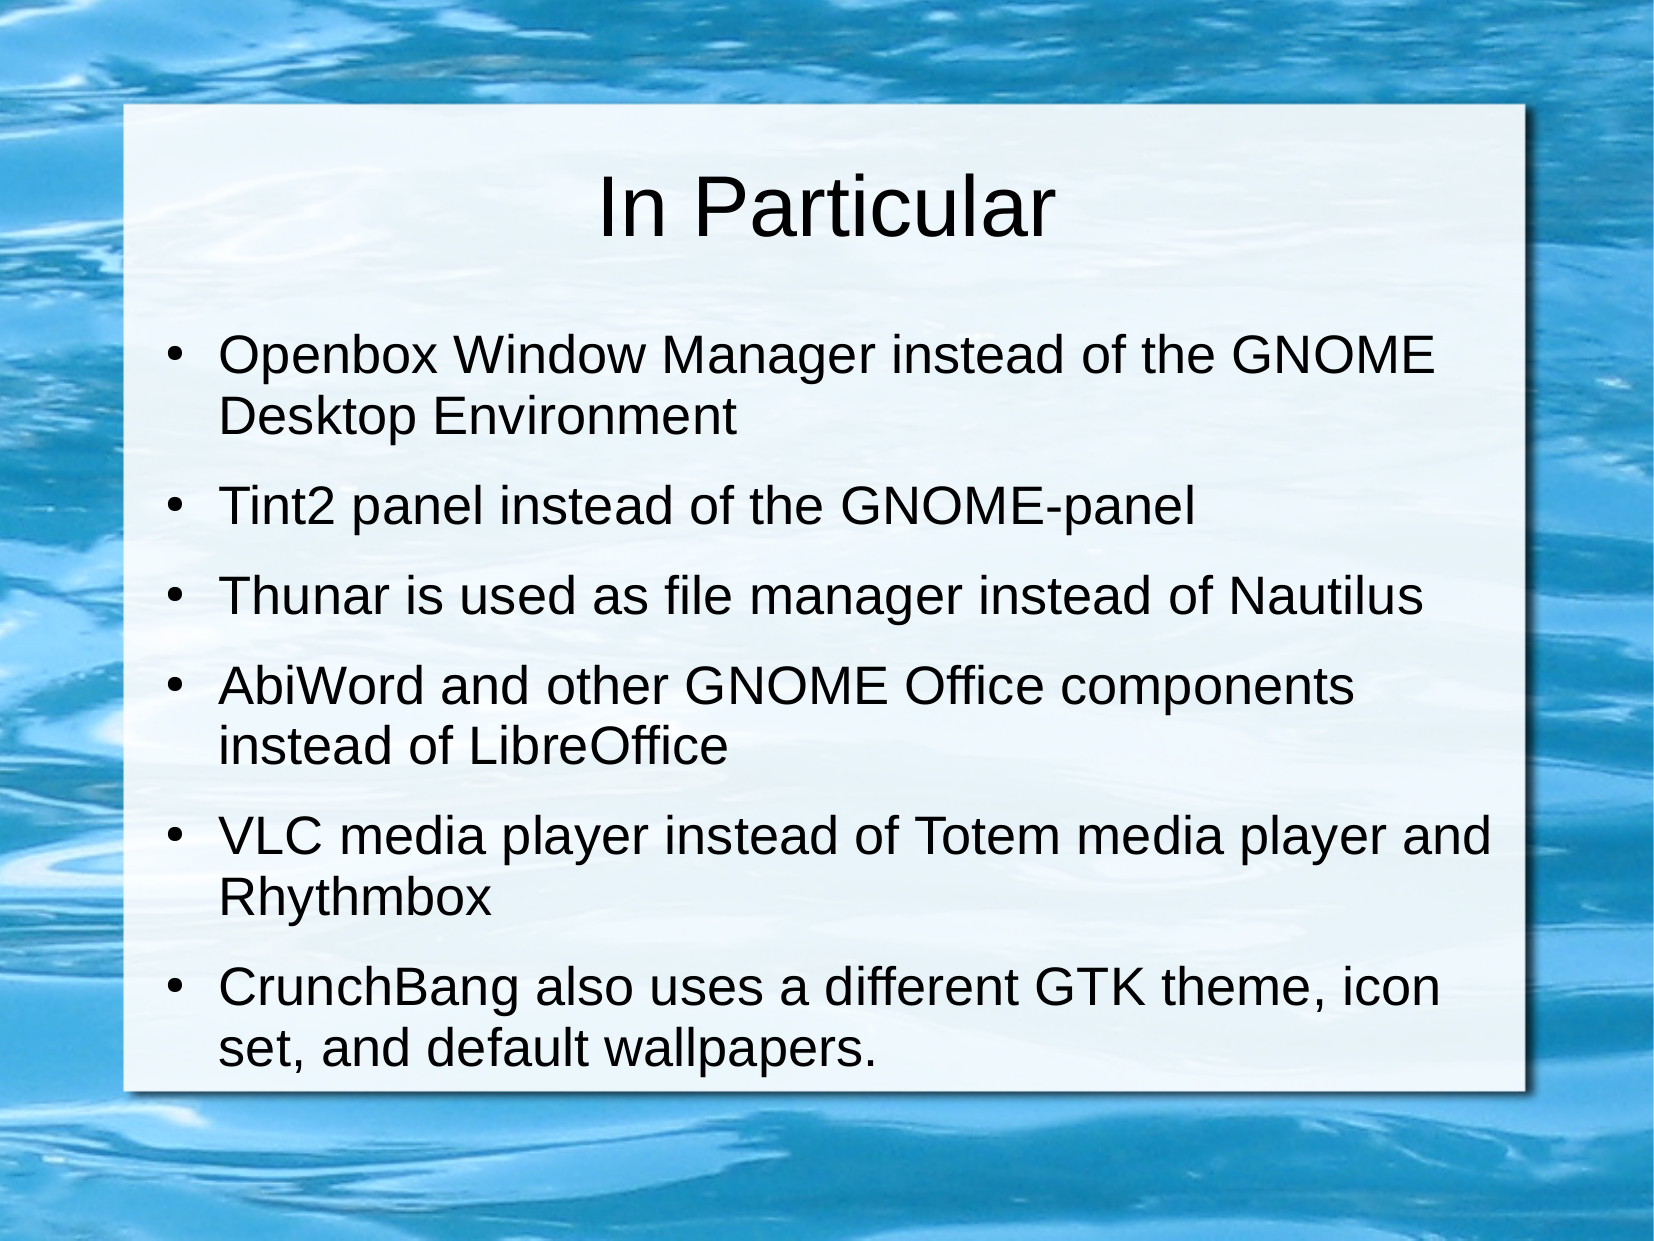

# In Particular
Openbox Window Manager instead of the GNOME Desktop Environment
Tint2 panel instead of the GNOME-panel
Thunar is used as file manager instead of Nautilus
AbiWord and other GNOME Office components instead of LibreOffice
VLC media player instead of Totem media player and Rhythmbox
CrunchBang also uses a different GTK theme, icon set, and default wallpapers.